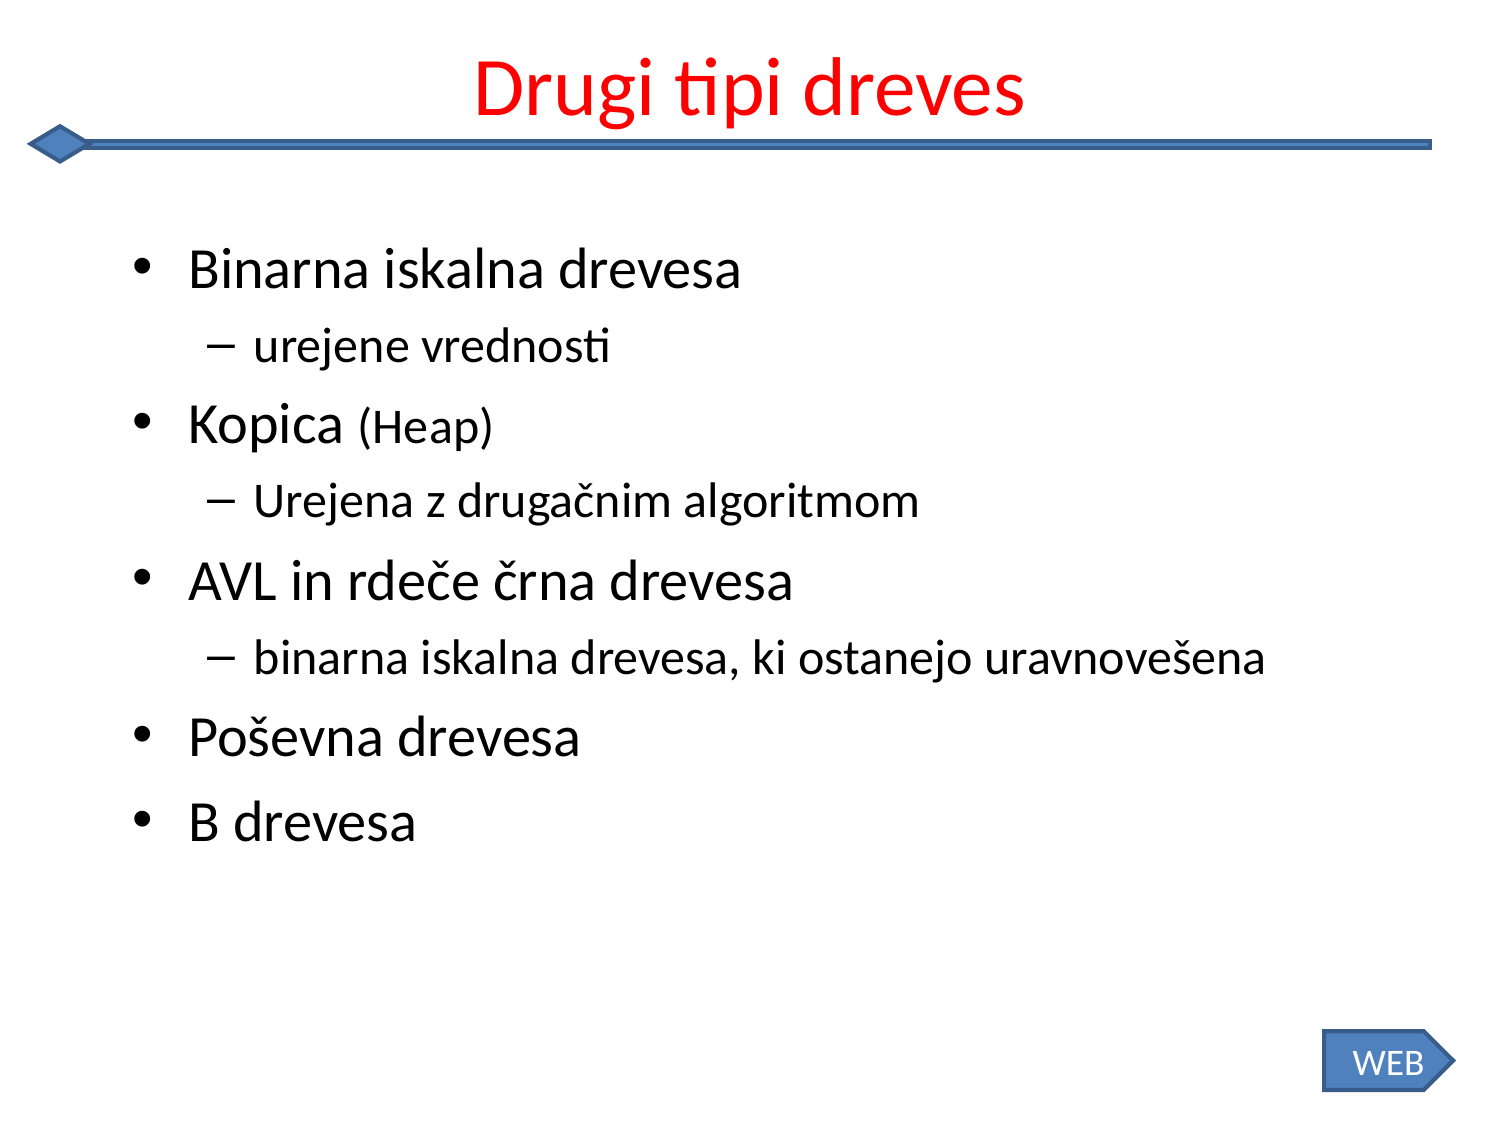

# Drugi tipi dreves
Binarna iskalna drevesa
urejene vrednosti
Kopica (Heap)
Urejena z drugačnim algoritmom
AVL in rdeče črna drevesa
binarna iskalna drevesa, ki ostanejo uravnovešena
Poševna drevesa
B drevesa
WEB